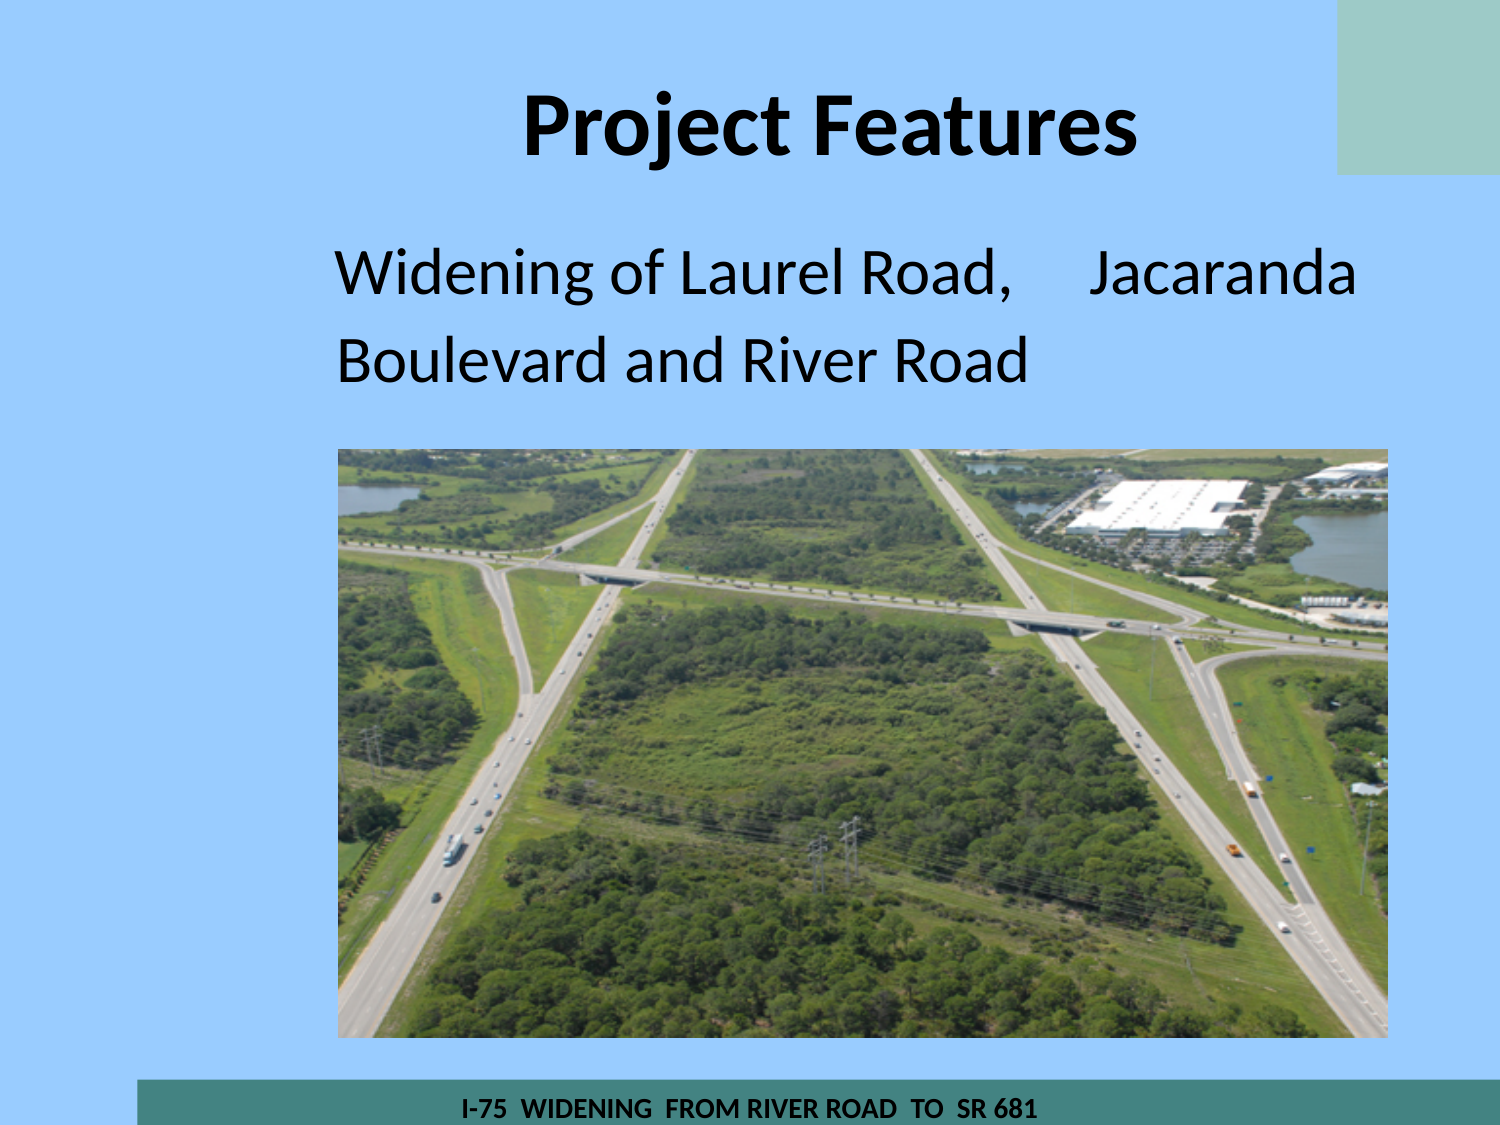

Project Features
 Widening of Laurel Road, Jacaranda Boulevard and River Road
I-75 WIDENING FROM RIVER ROAD TO S.R. 681
I-75 WIDENING FROM RIVER ROAD TO S.R. 681
I-75 WIDENING FROM RIVER ROAD TO SR 681